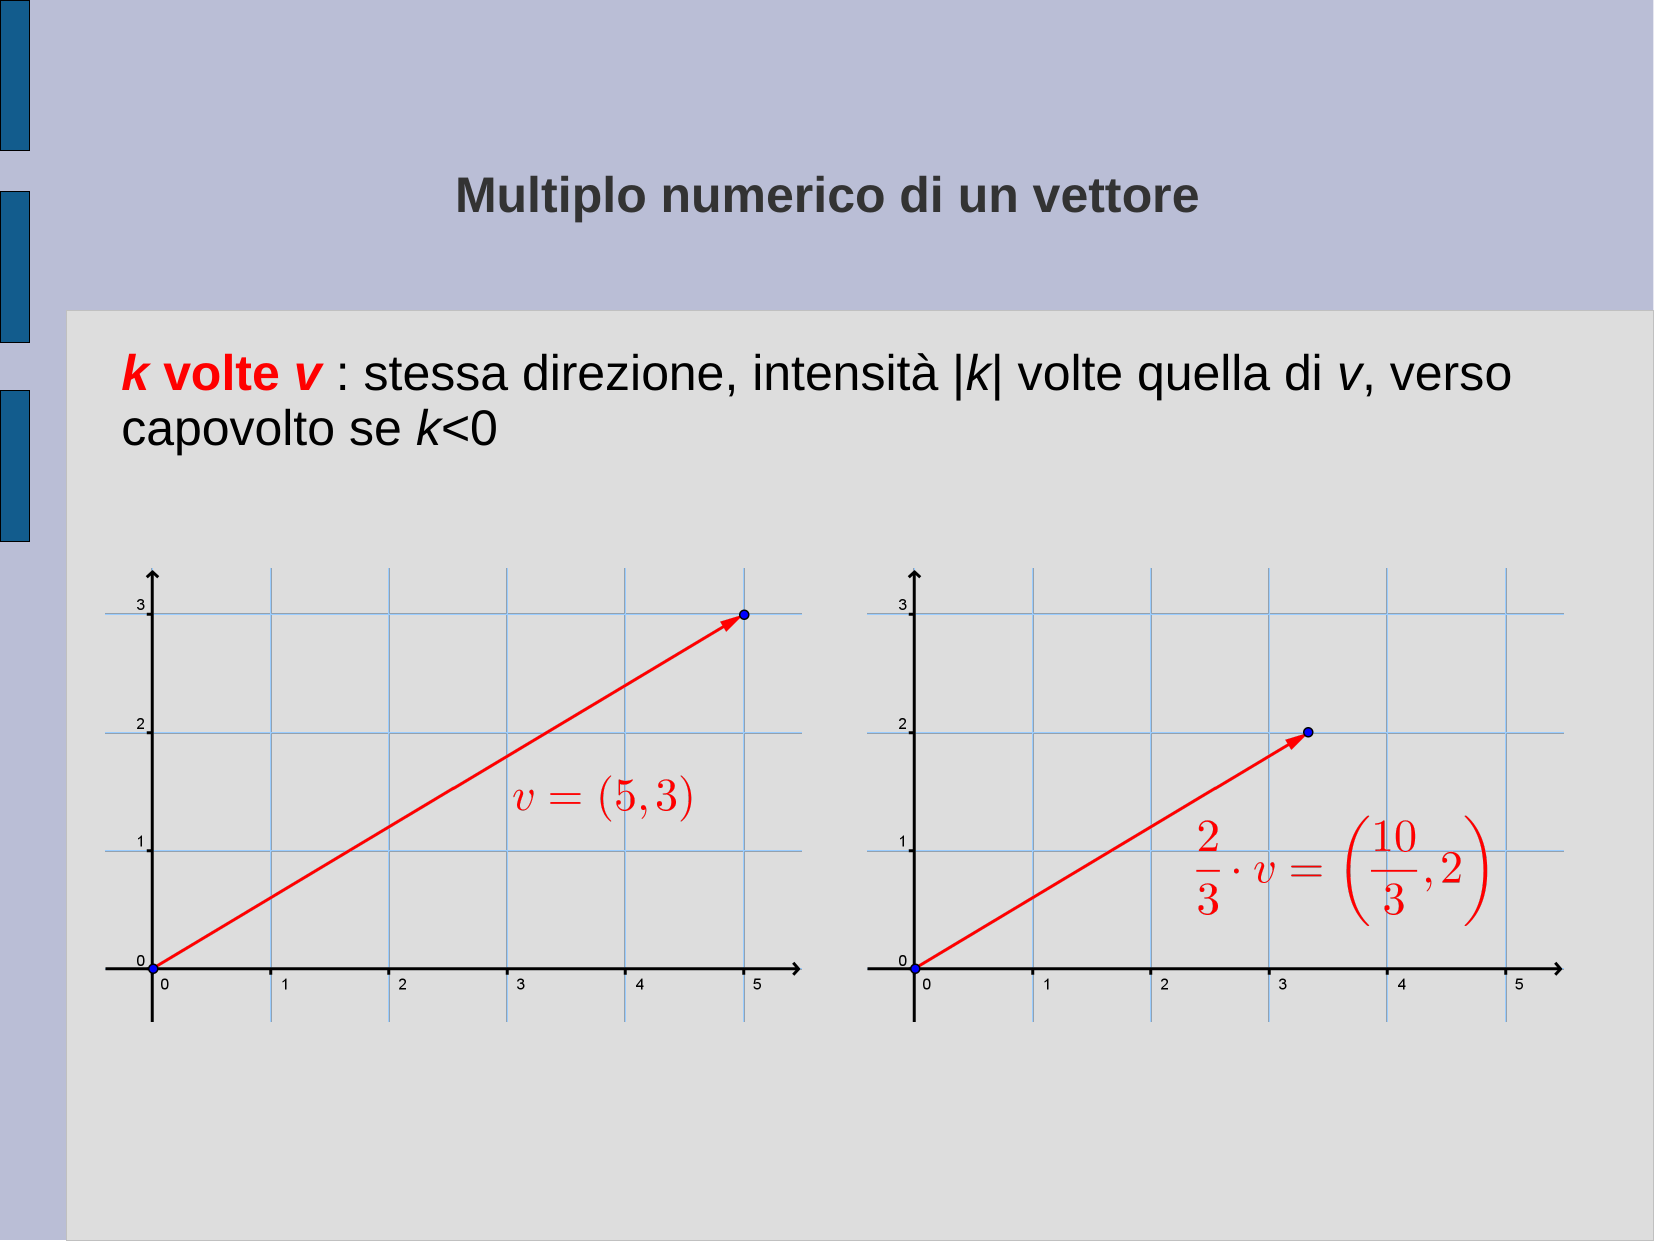

# Multiplo numerico di un vettore
k volte v : stessa direzione, intensità |k| volte quella di v, verso capovolto se k<0